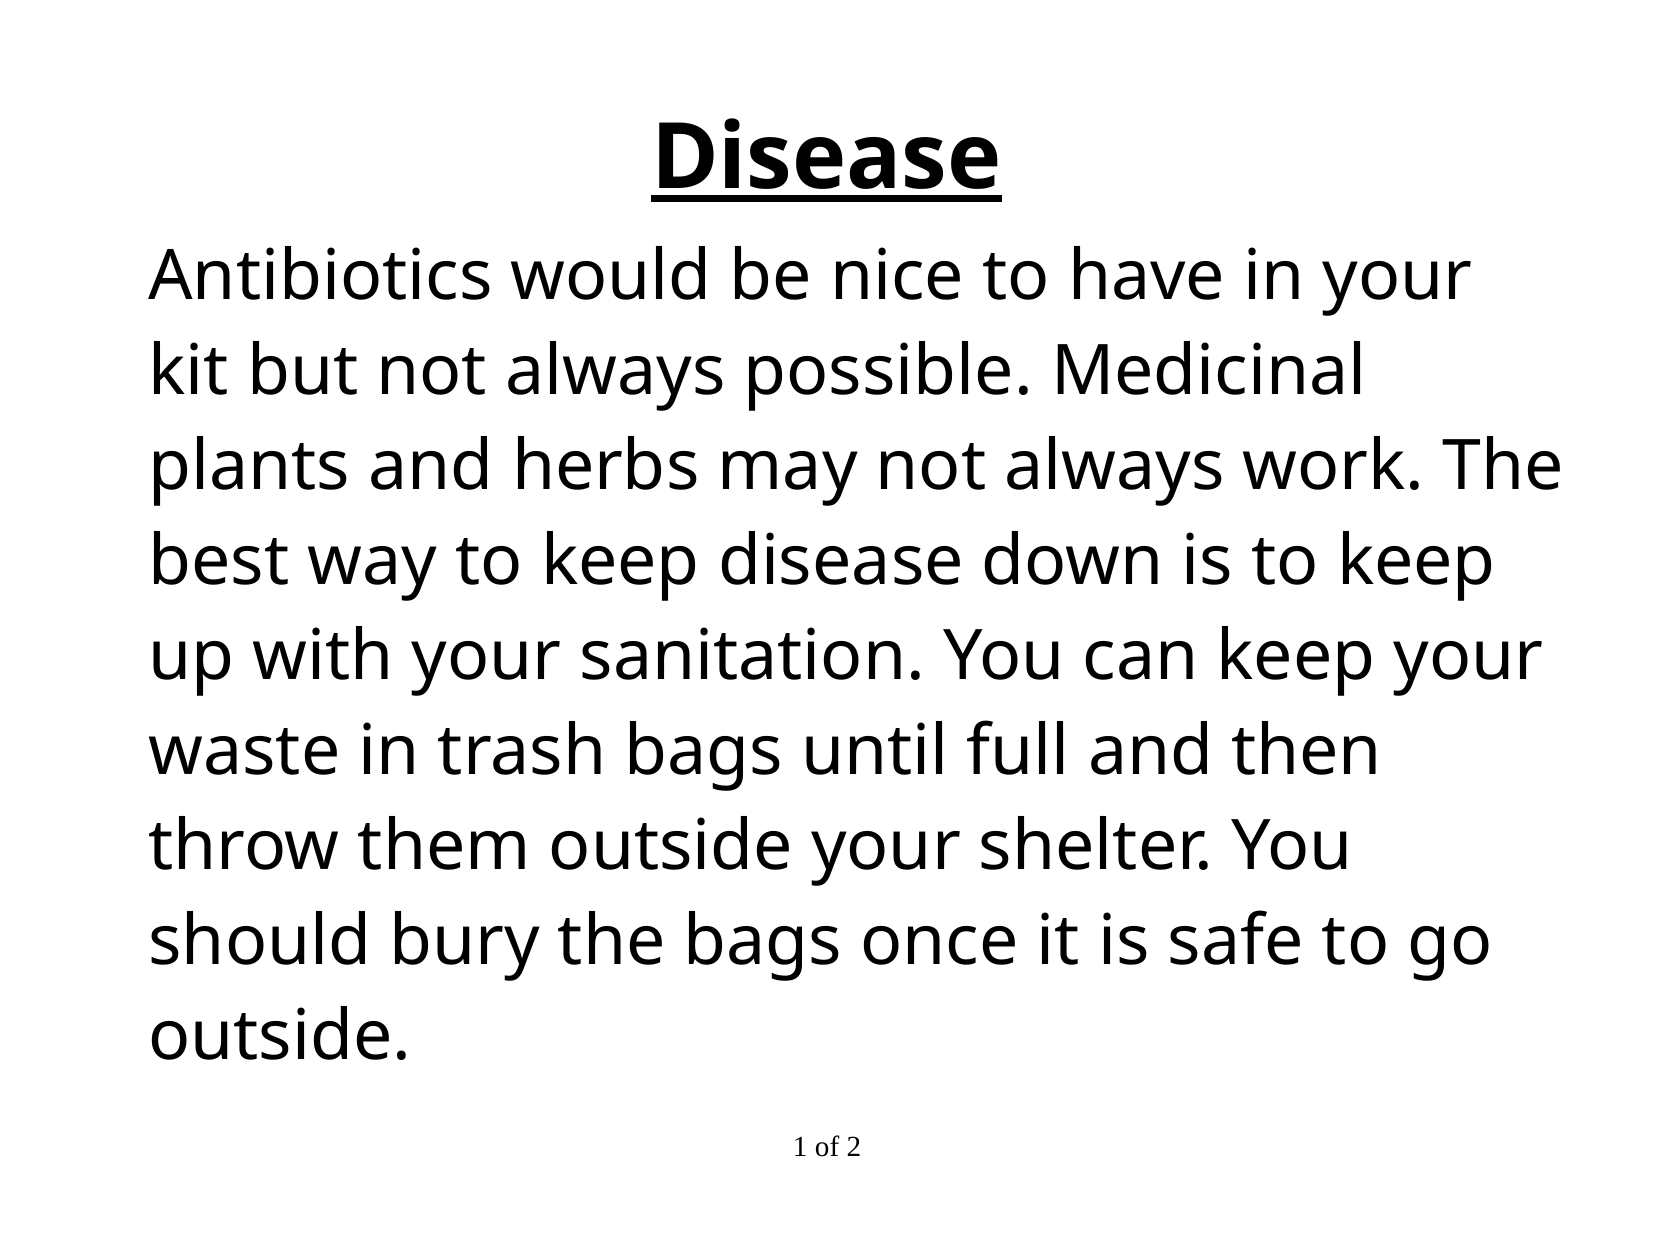

# Disease
Antibiotics would be nice to have in your kit but not always possible. Medicinal plants and herbs may not always work. The best way to keep disease down is to keep up with your sanitation. You can keep your waste in trash bags until full and then throw them outside your shelter. You should bury the bags once it is safe to go outside.
1 of 2